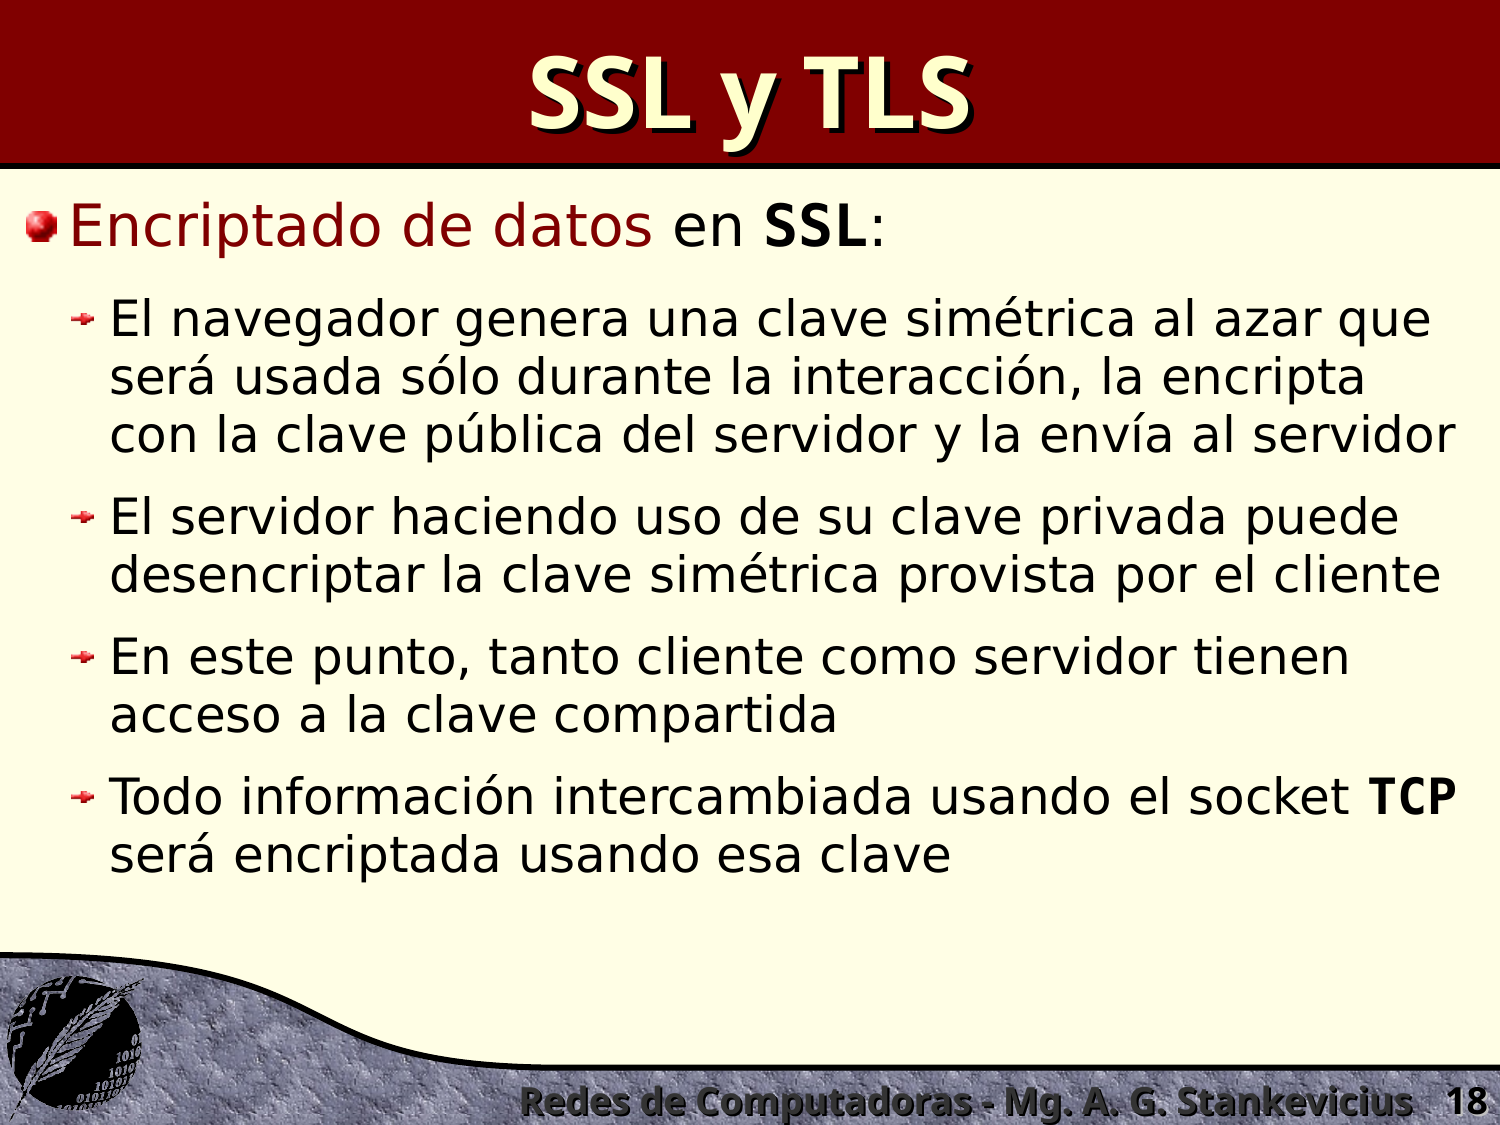

# SSL y TLS
Encriptado de datos en SSL:
El navegador genera una clave simétrica al azar que será usada sólo durante la interacción, la encripta
con la clave pública del servidor y la envía al servidor
El servidor haciendo uso de su clave privada puede desencriptar la clave simétrica provista por el cliente
En este punto, tanto cliente como servidor tienen acceso a la clave compartida
Todo información intercambiada usando el socket TCP será encriptada usando esa clave
18